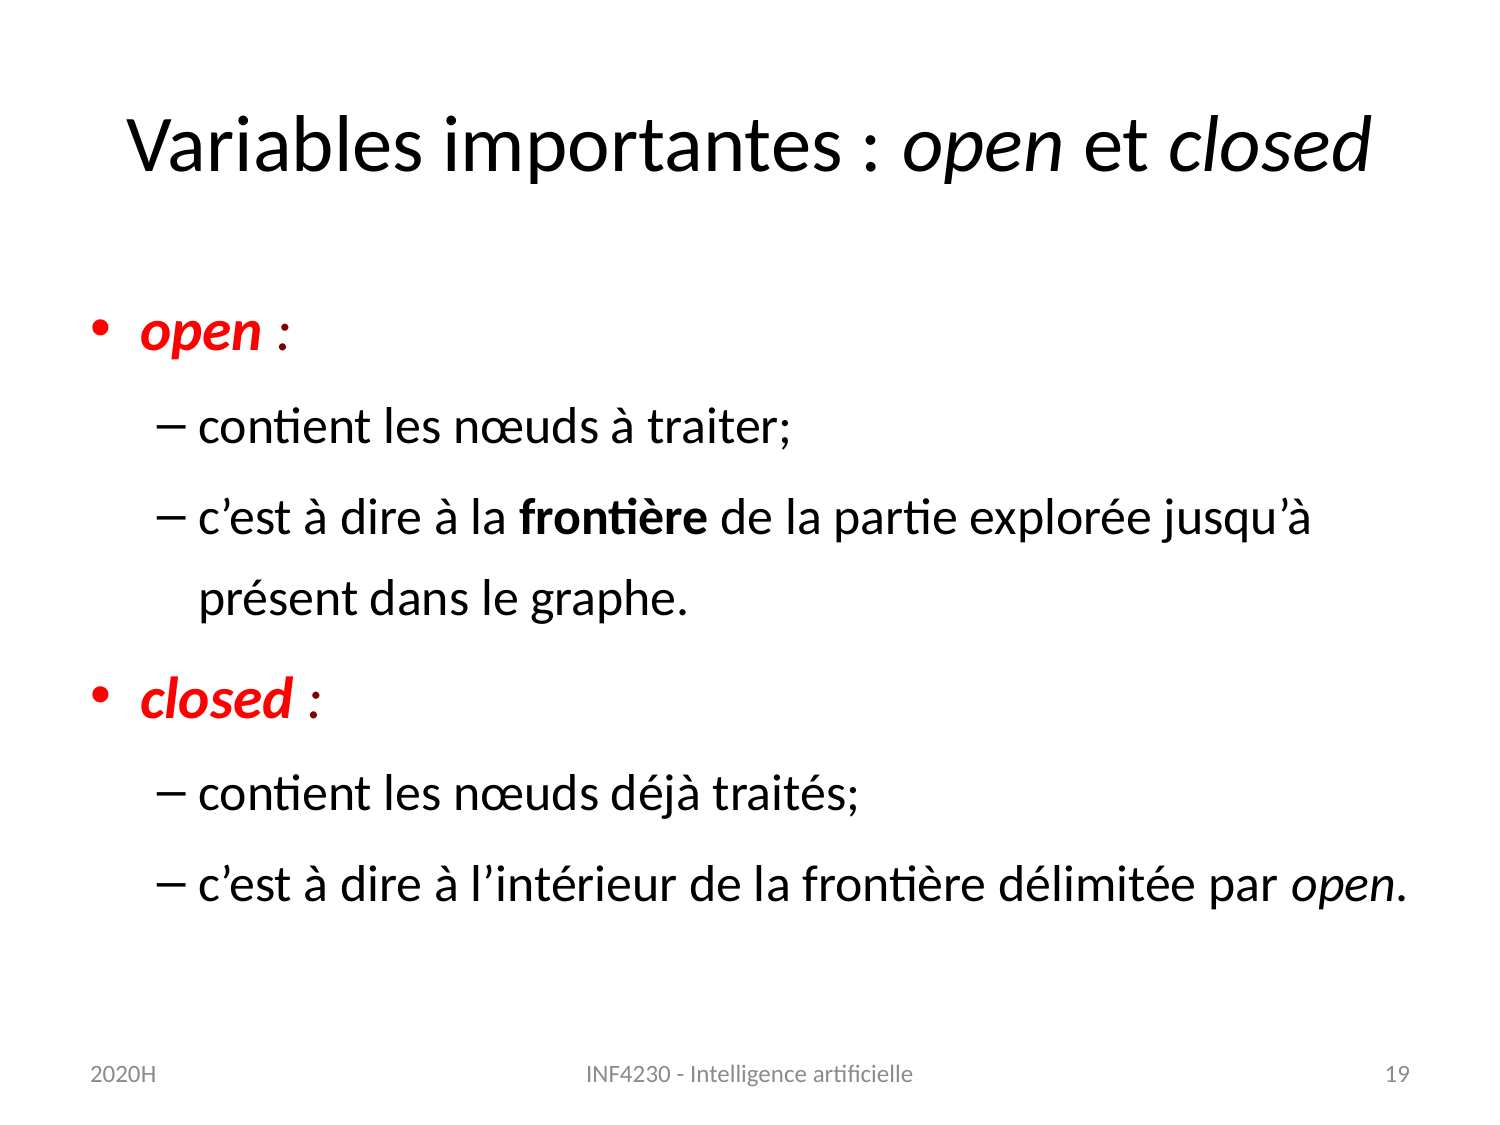

# Variables importantes : open et closed
open :
contient les nœuds à traiter;
c’est à dire à la frontière de la partie explorée jusqu’à présent dans le graphe.
closed :
contient les nœuds déjà traités;
c’est à dire à l’intérieur de la frontière délimitée par open.
2020H
INF4230 - Intelligence artificielle